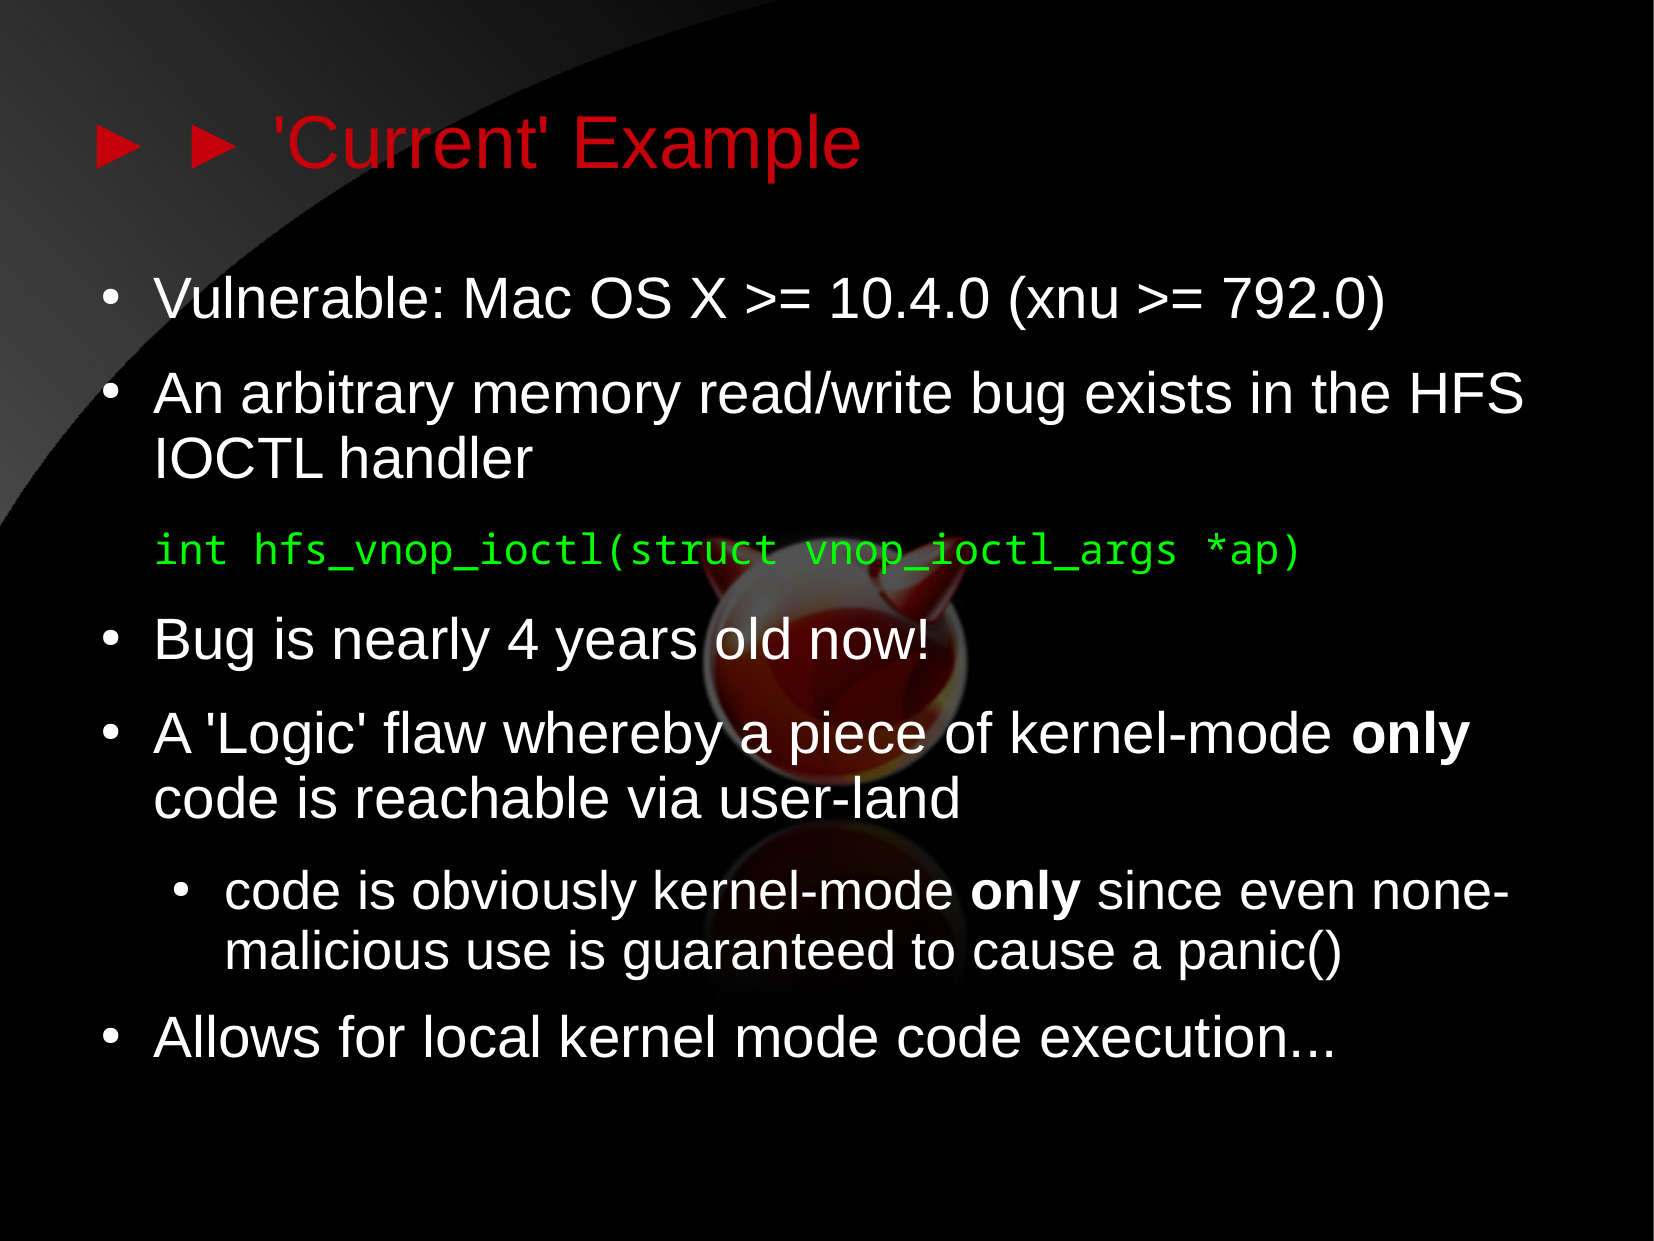

# ► ► 'Current' Example
Vulnerable: Mac OS X >= 10.4.0 (xnu >= 792.0)
An arbitrary memory read/write bug exists in the HFS IOCTL handler
int hfs_vnop_ioctl(struct vnop_ioctl_args *ap)
Bug is nearly 4 years old now!
A 'Logic' flaw whereby a piece of kernel-mode only code is reachable via user-land
code is obviously kernel-mode only since even none-malicious use is guaranteed to cause a panic()
Allows for local kernel mode code execution...